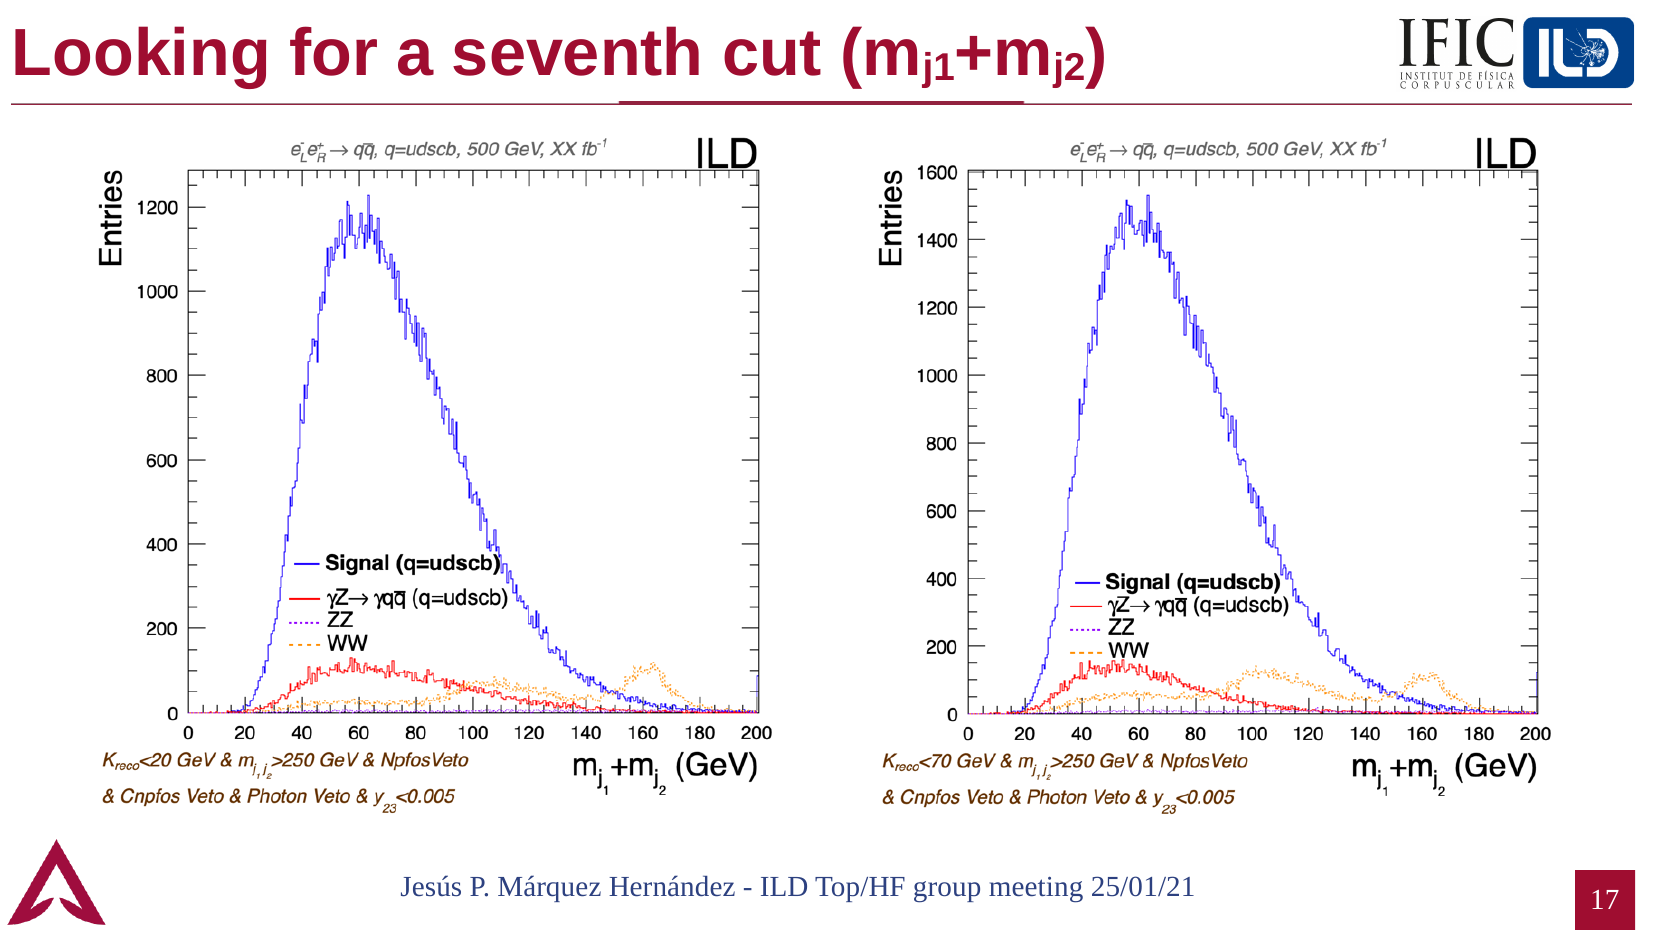

# Looking for a seventh cut (mj1+mj2)
17